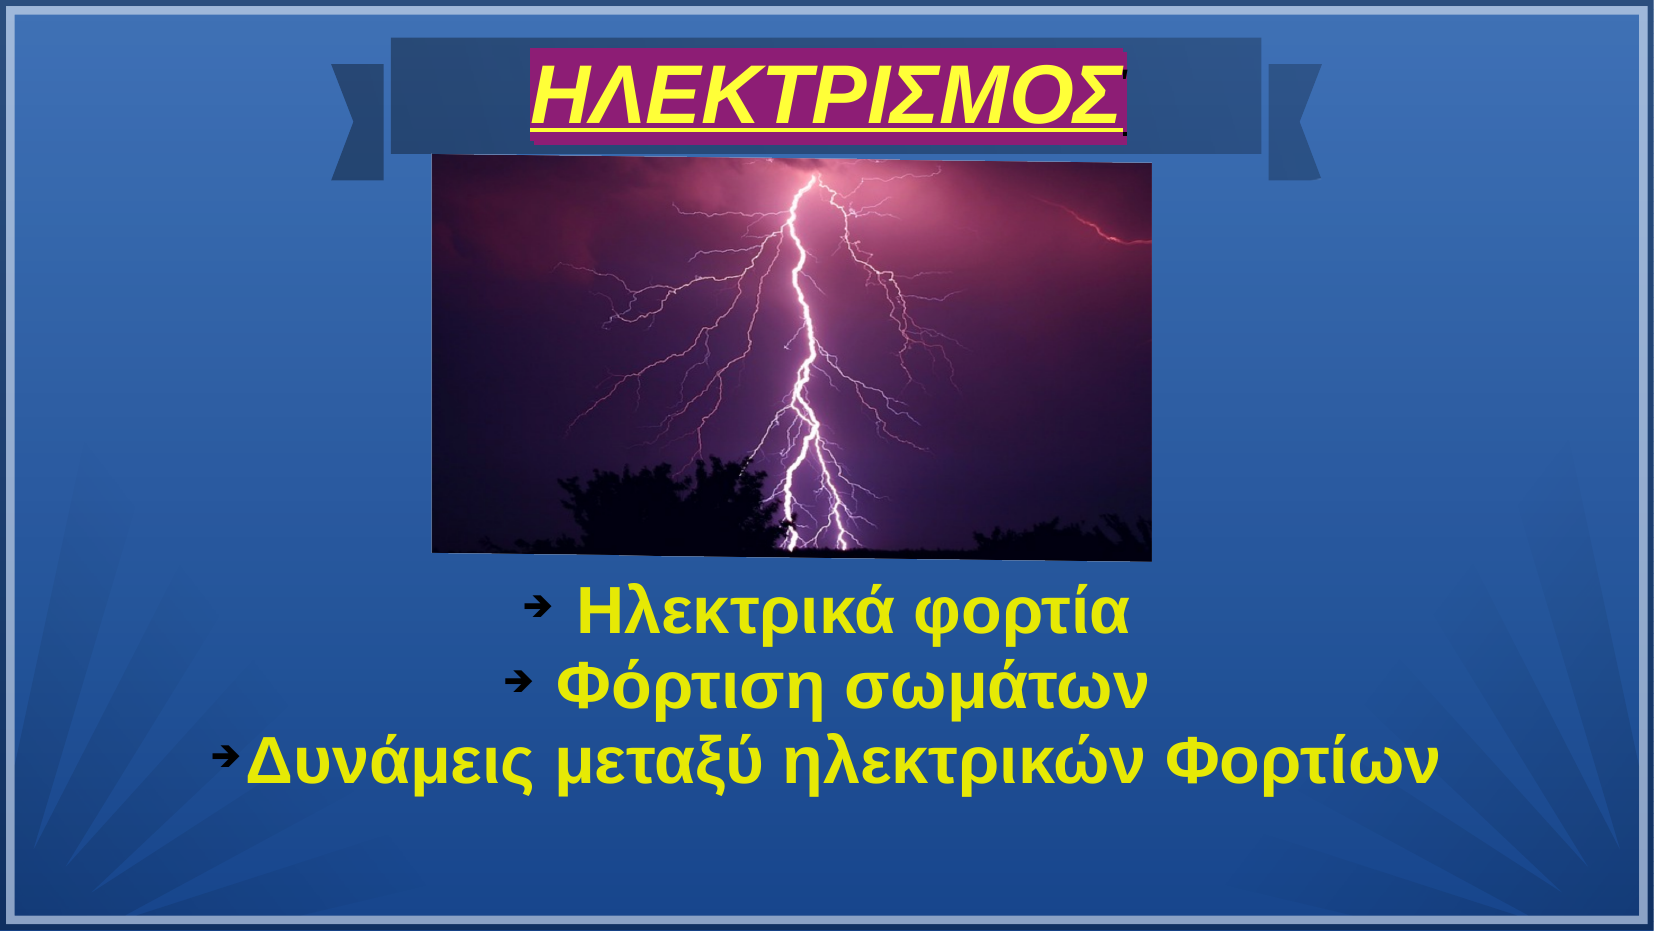

# ΗΛΕΚΤΡΙΣΜΟΣ
 Ηλεκτρικά φορτία
 Φόρτιση σωμάτων
Δυνάμεις μεταξύ ηλεκτρικών Φορτίων